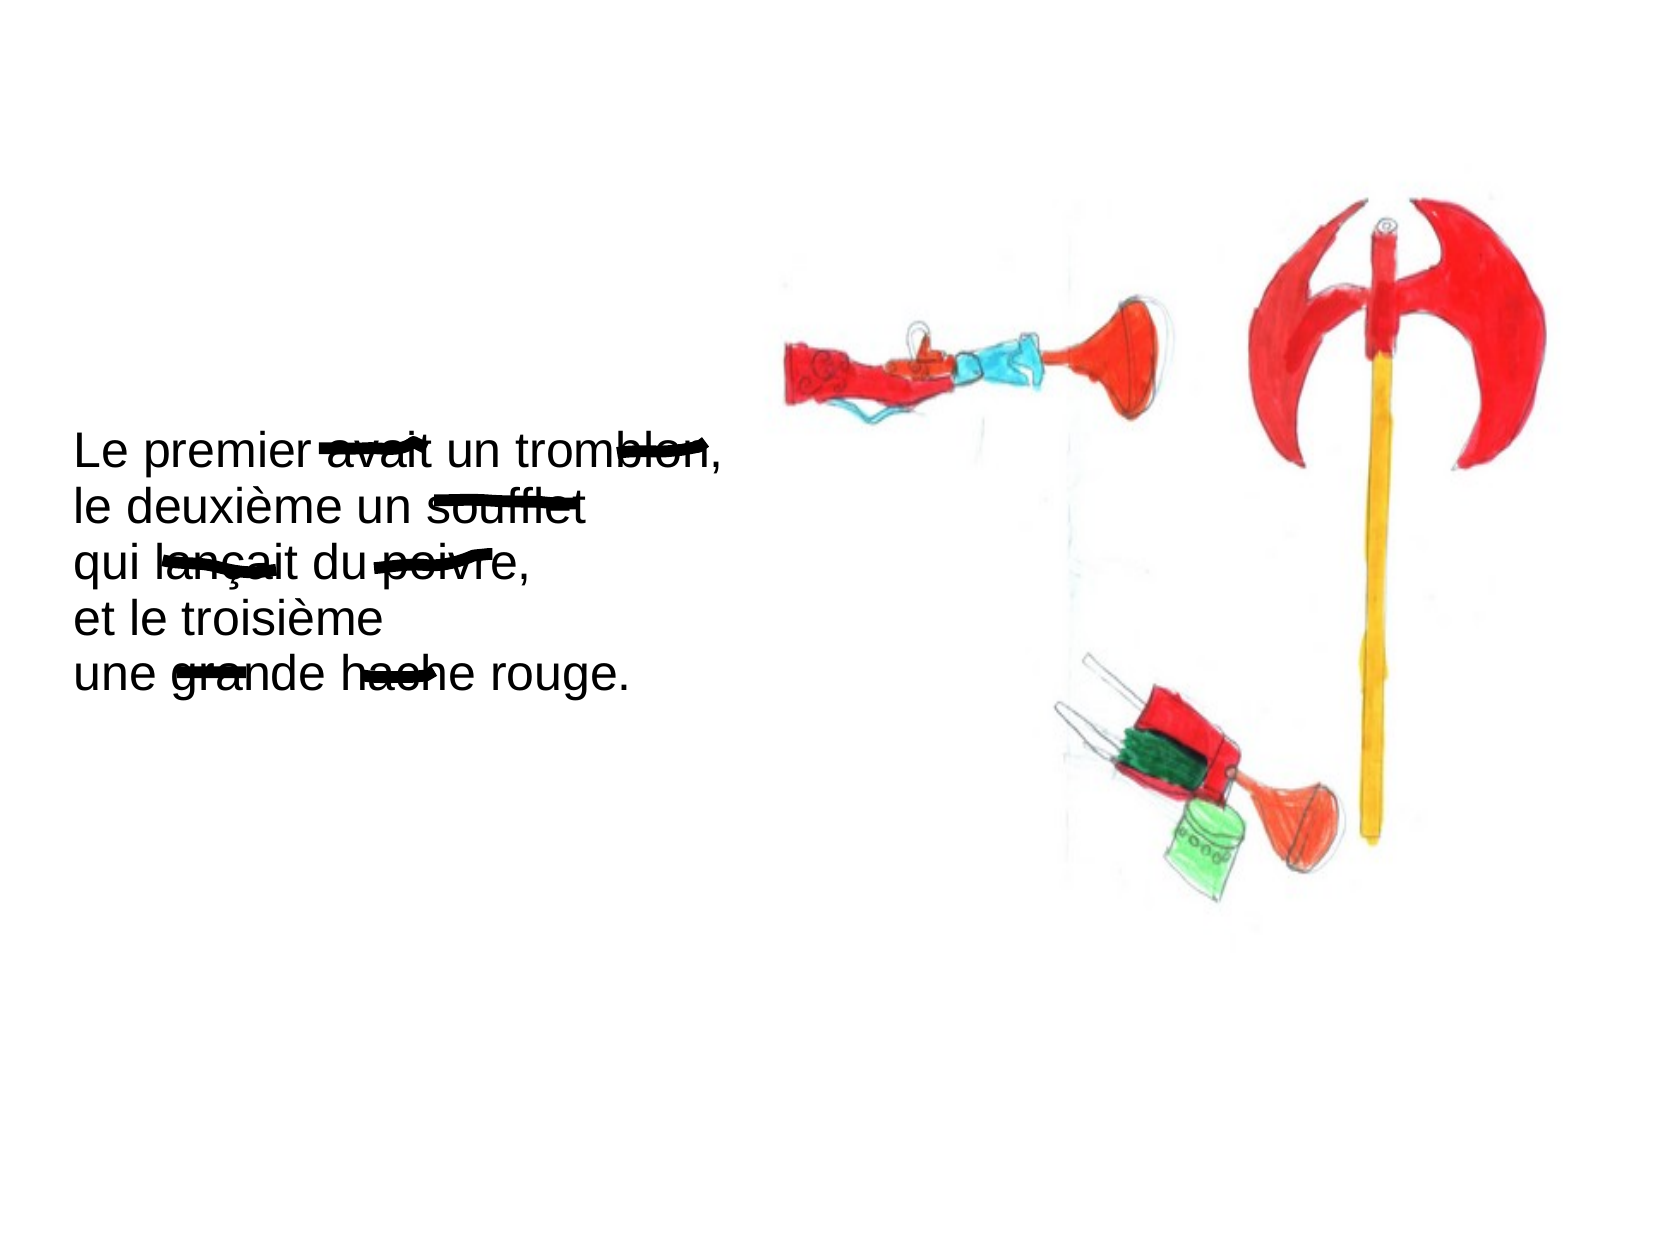

Le premier avait un tromblon,
le deuxième un soufflet
qui lançait du poivre,
et le troisième
une grande hache rouge.